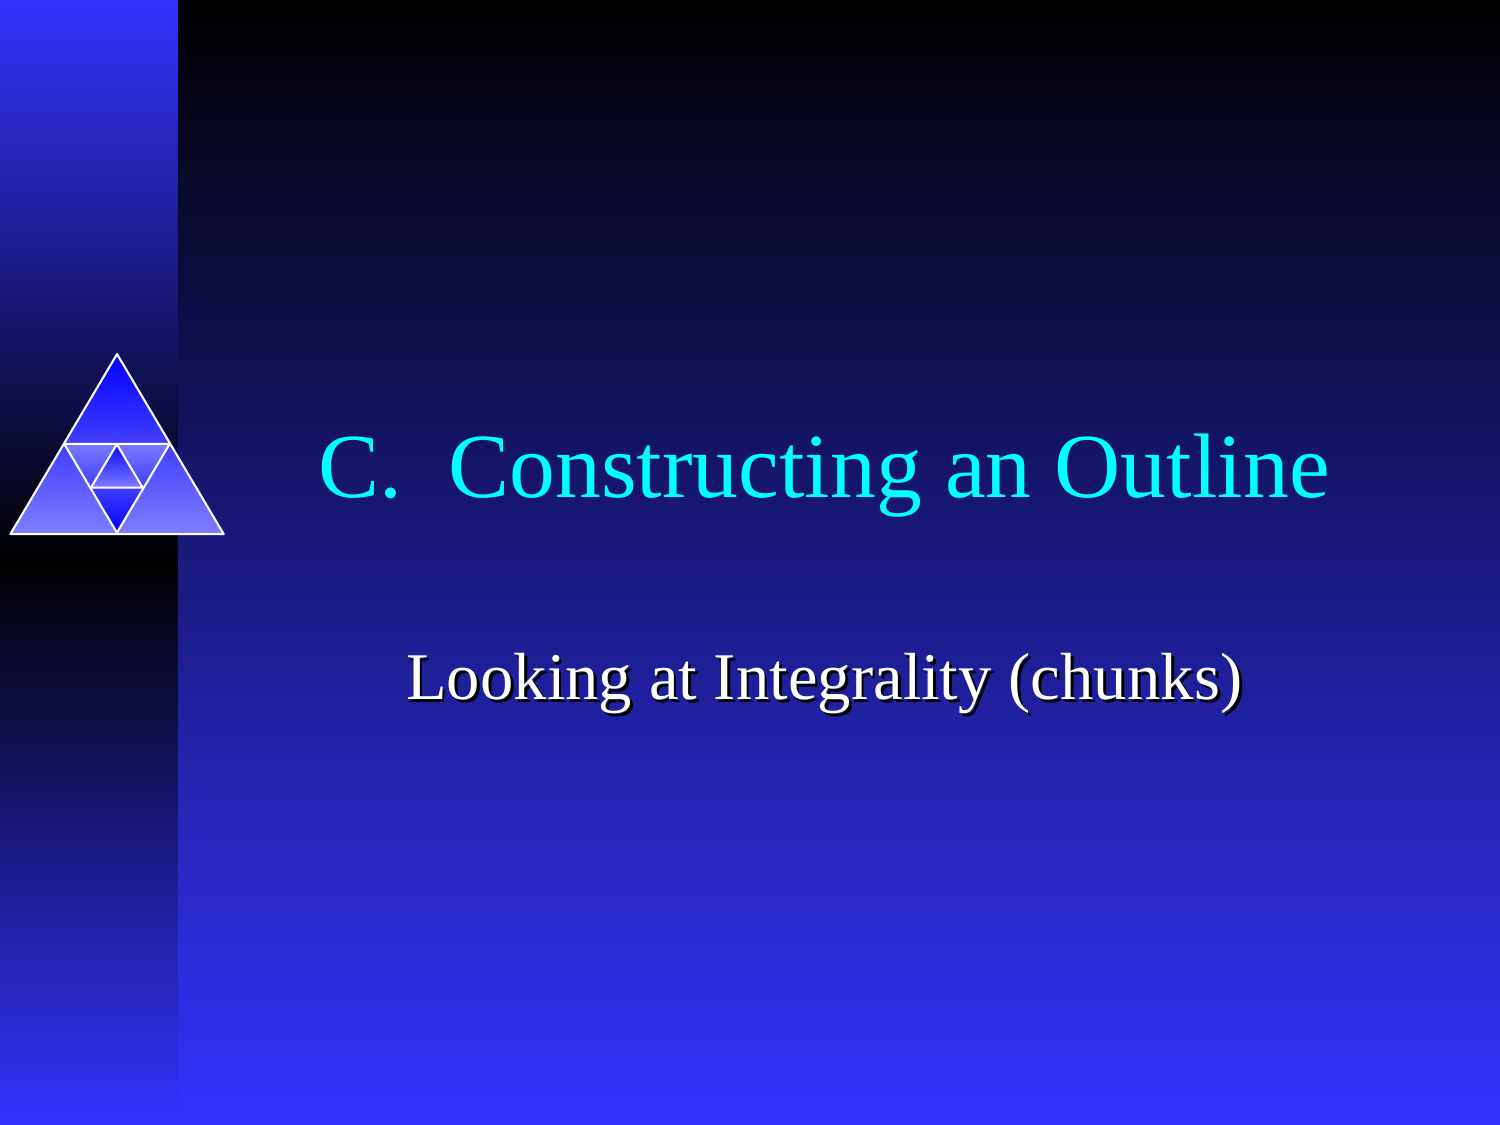

# C. Constructing an Outline
Looking at Integrality (chunks)